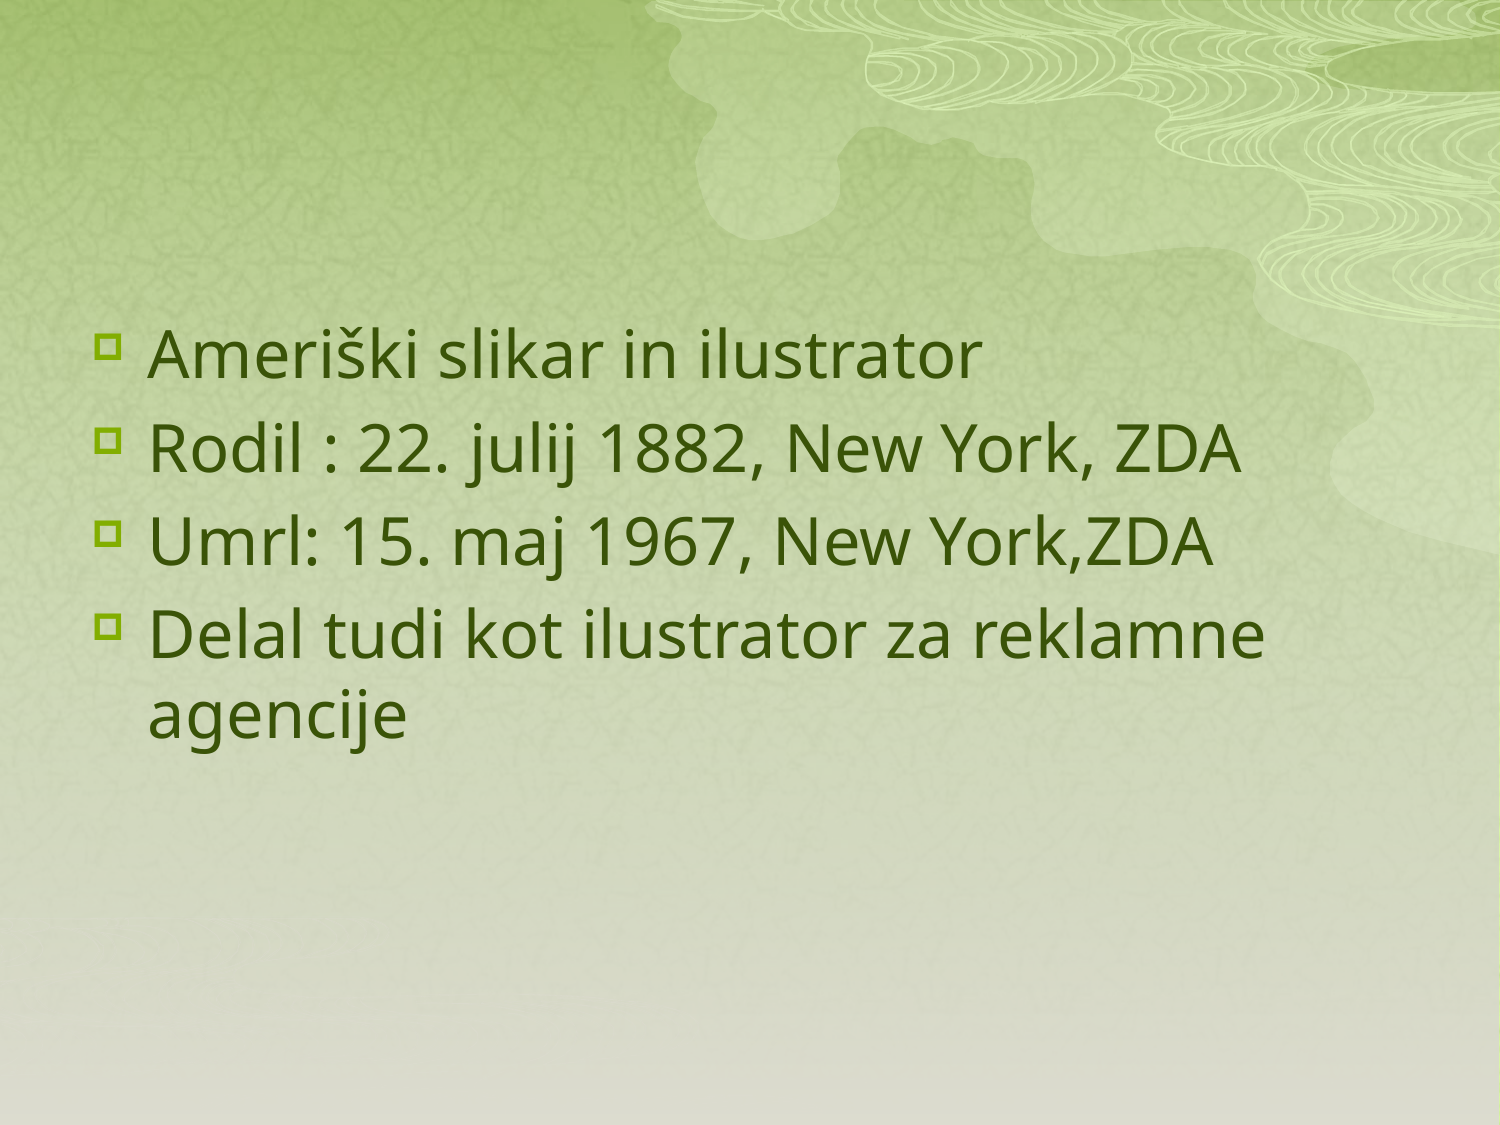

#
Ameriški slikar in ilustrator
Rodil : 22. julij 1882, New York, ZDA
Umrl: 15. maj 1967, New York,ZDA
Delal tudi kot ilustrator za reklamne agencije